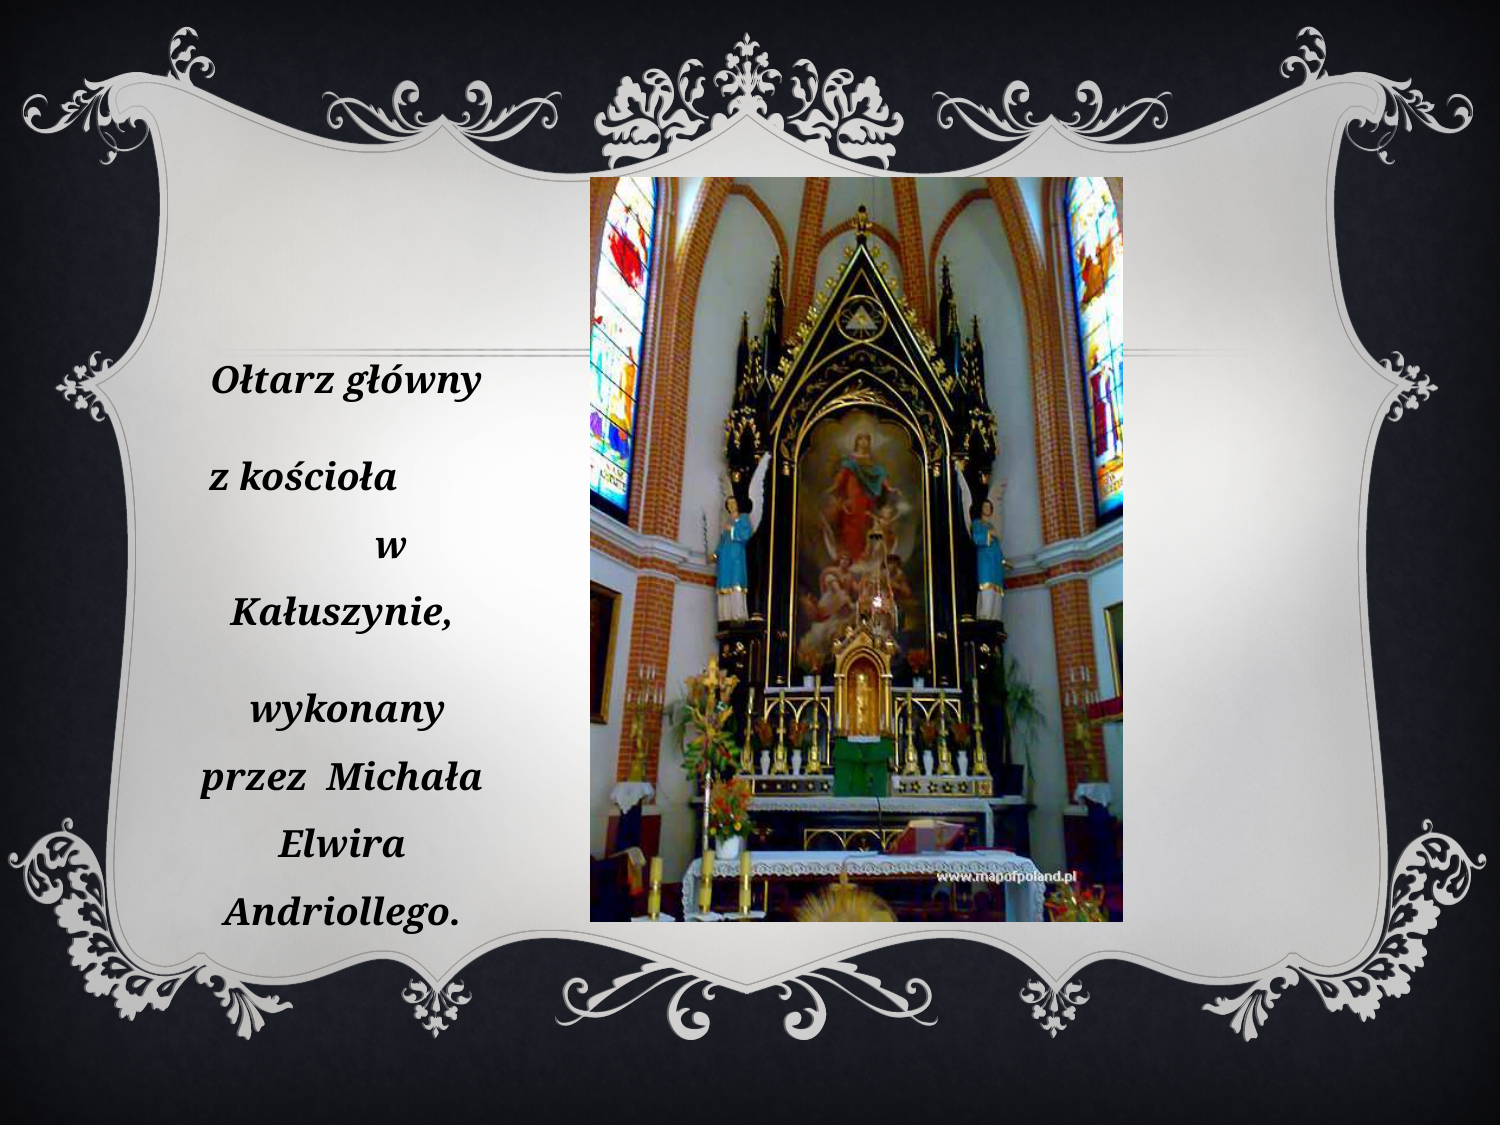

# Ołtarz główny
 z kościoła w Kałuszynie,
 wykonany przez Michała Elwira Andriollego.